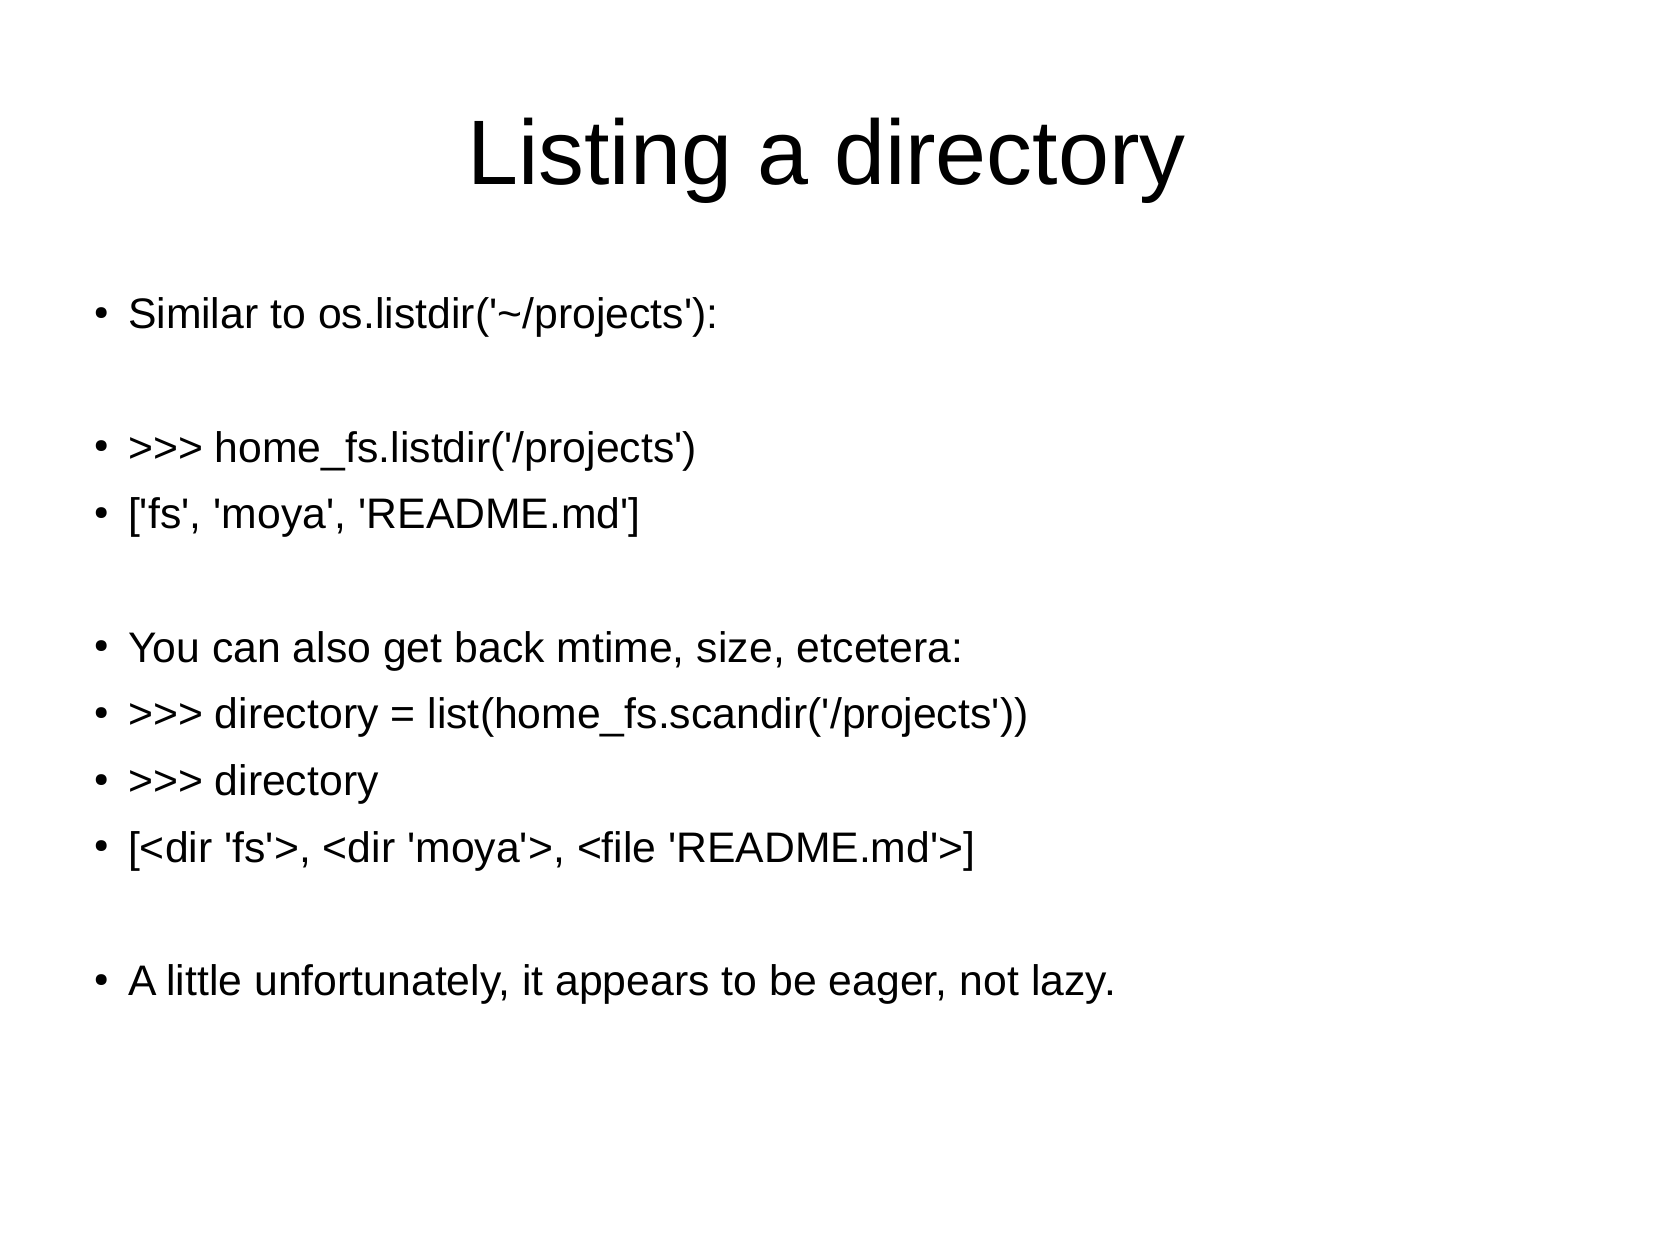

# Listing a directory
Similar to os.listdir('~/projects'):
>>> home_fs.listdir('/projects')
['fs', 'moya', 'README.md']
You can also get back mtime, size, etcetera:
>>> directory = list(home_fs.scandir('/projects'))
>>> directory
[<dir 'fs'>, <dir 'moya'>, <file 'README.md'>]
A little unfortunately, it appears to be eager, not lazy.